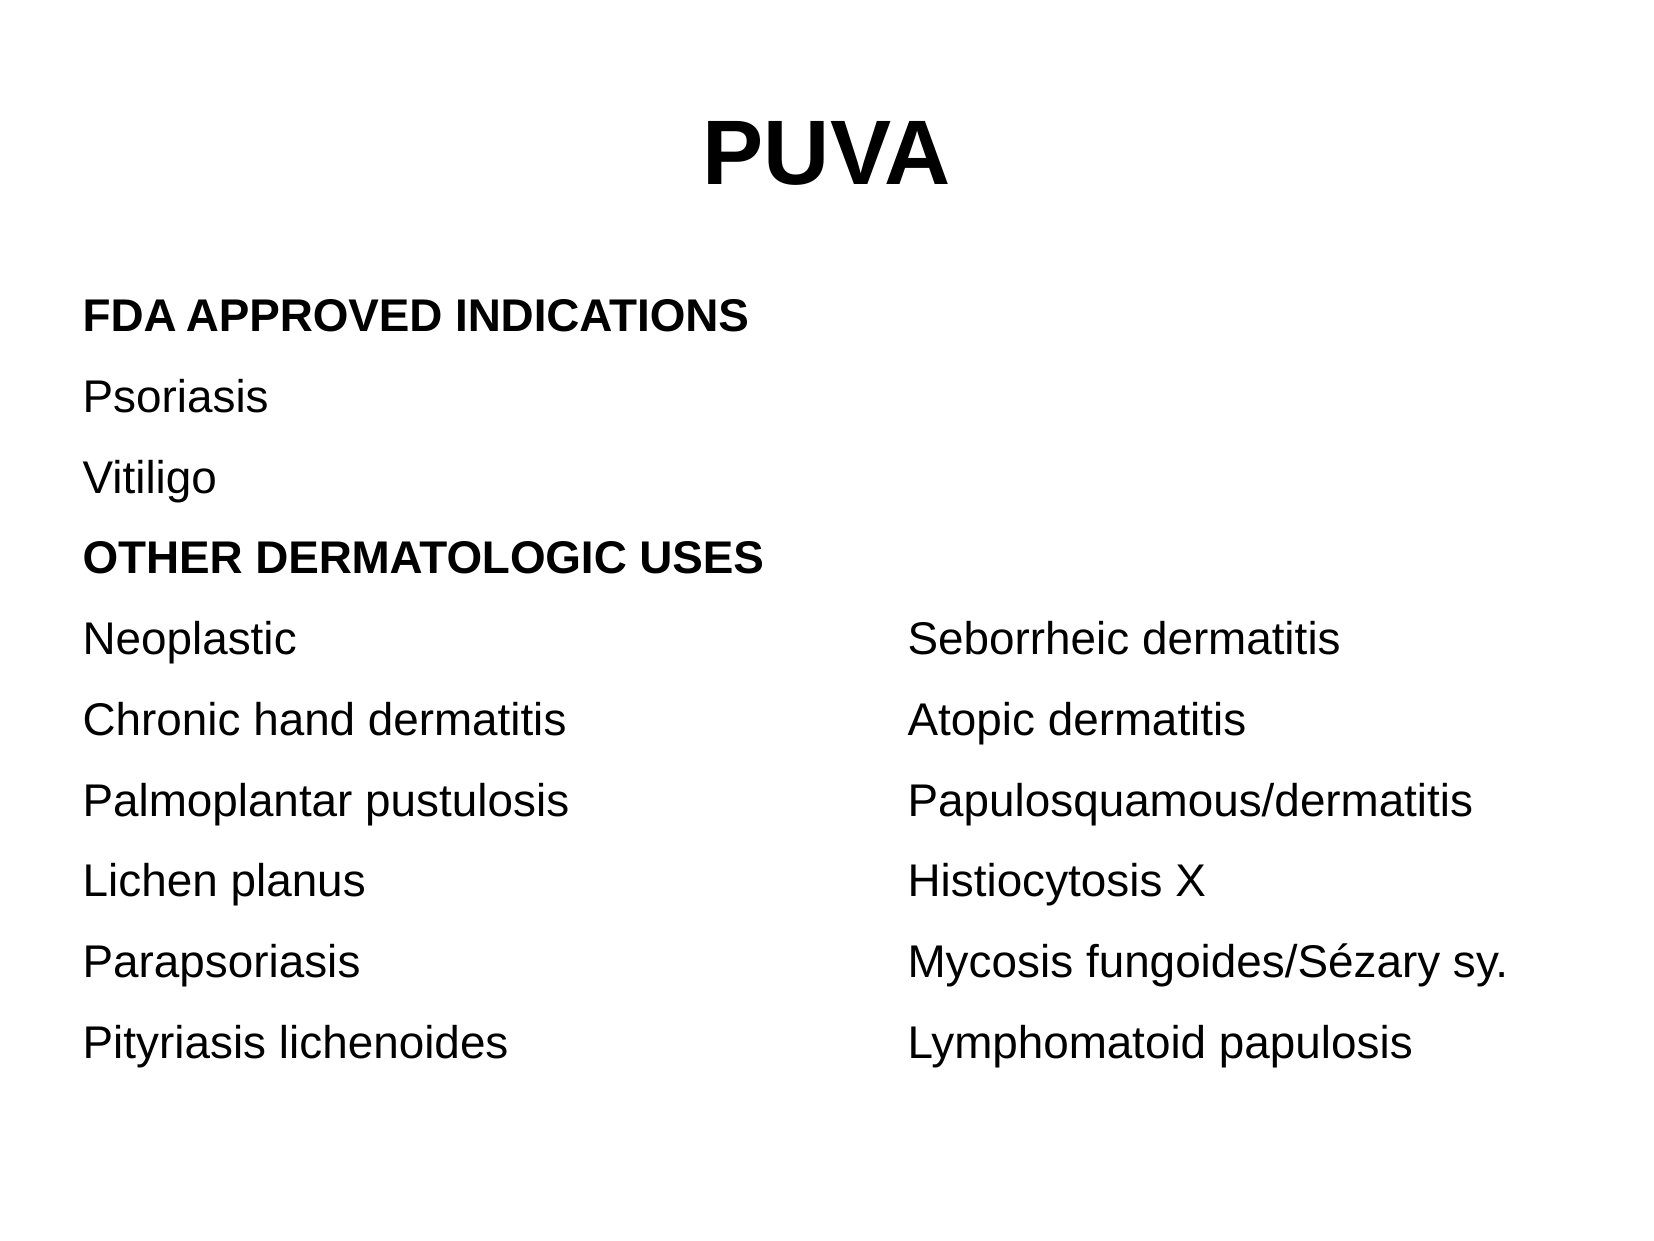

# PUVA
FDA APPROVED INDICATIONS
Psoriasis
Vitiligo
OTHER DERMATOLOGIC USES
Neoplastic									Seborrheic dermatitis
Chronic hand dermatitis					Atopic dermatitis
Palmoplantar pustulosis					Papulosquamous/dermatitis
Lichen planus								Histiocytosis X
Parapsoriasis								Mycosis fungoides/Sézary sy.
Pityriasis lichenoides						Lymphomatoid papulosis